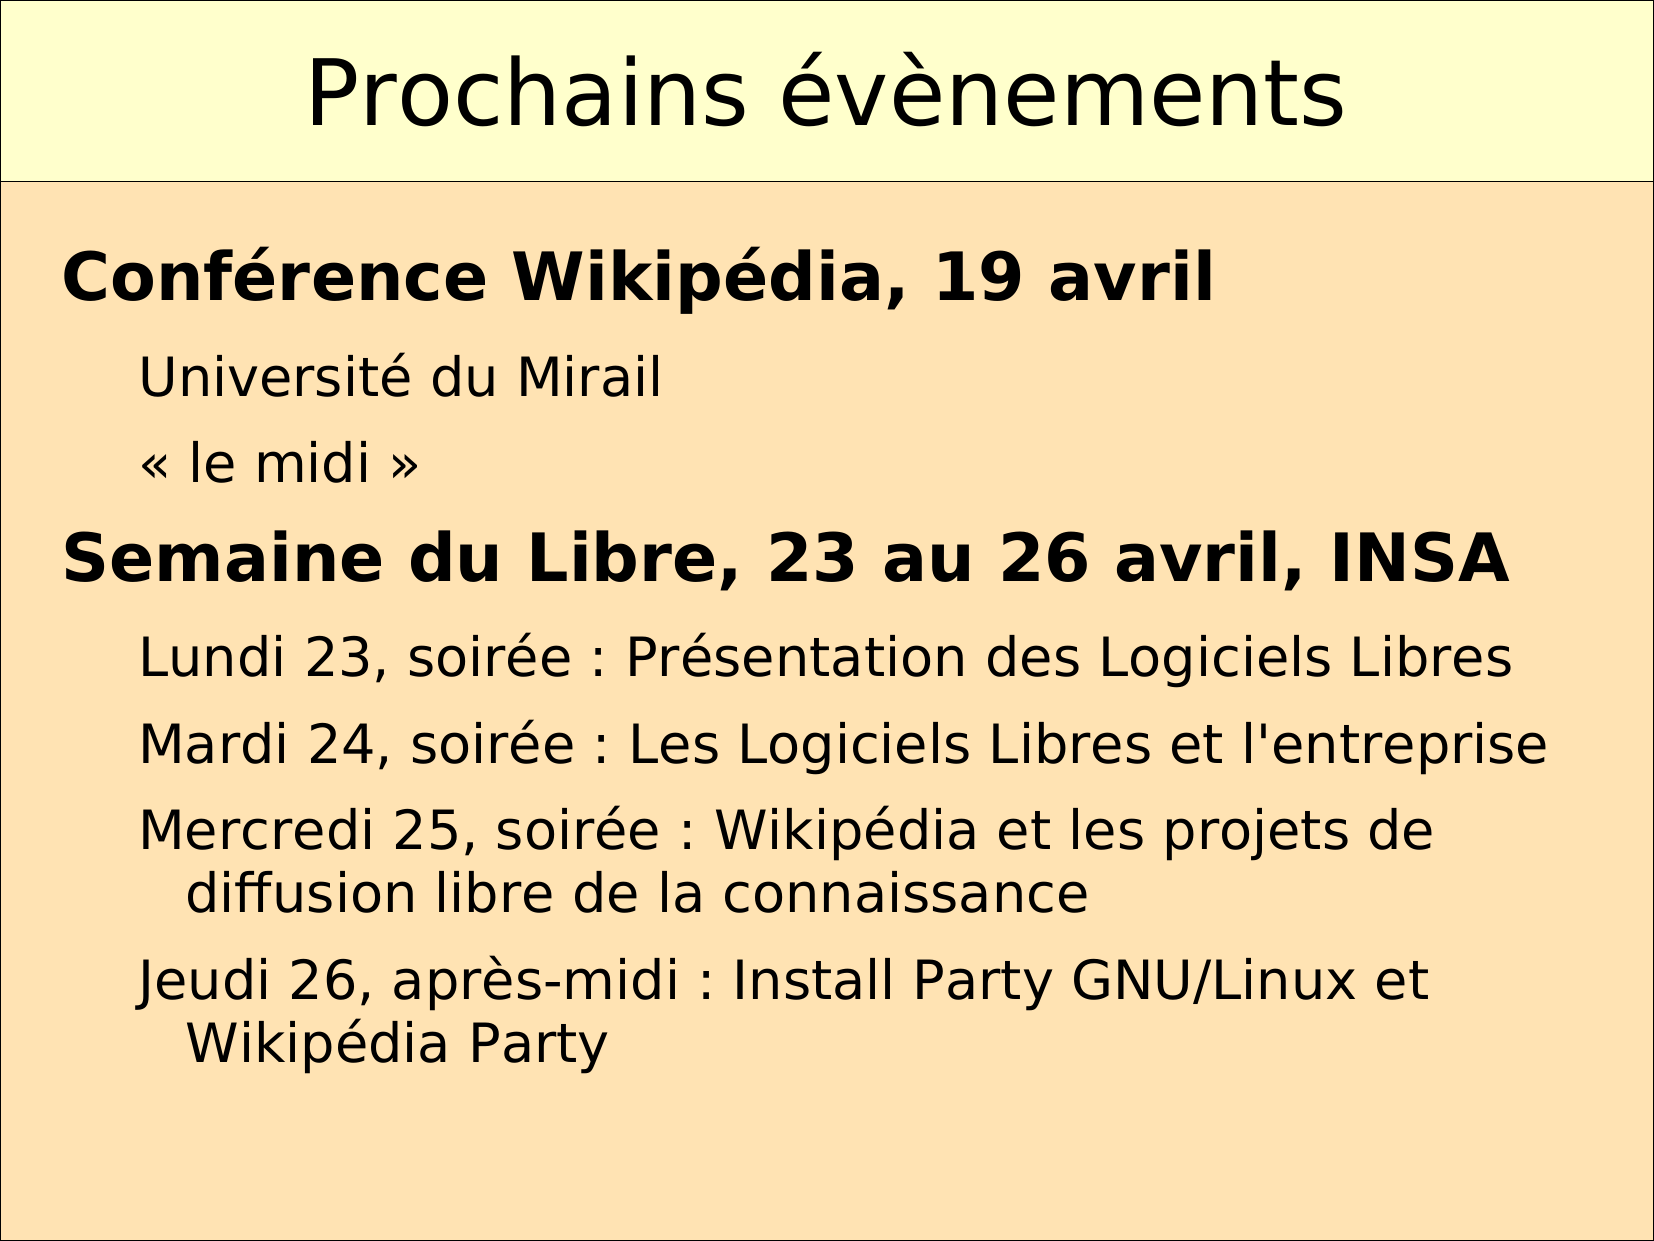

# Prochains évènements
Conférence Wikipédia, 19 avril
Université du Mirail
« le midi »
Semaine du Libre, 23 au 26 avril, INSA
Lundi 23, soirée : Présentation des Logiciels Libres
Mardi 24, soirée : Les Logiciels Libres et l'entreprise
Mercredi 25, soirée : Wikipédia et les projets de diffusion libre de la connaissance
Jeudi 26, après-midi : Install Party GNU/Linux et Wikipédia Party